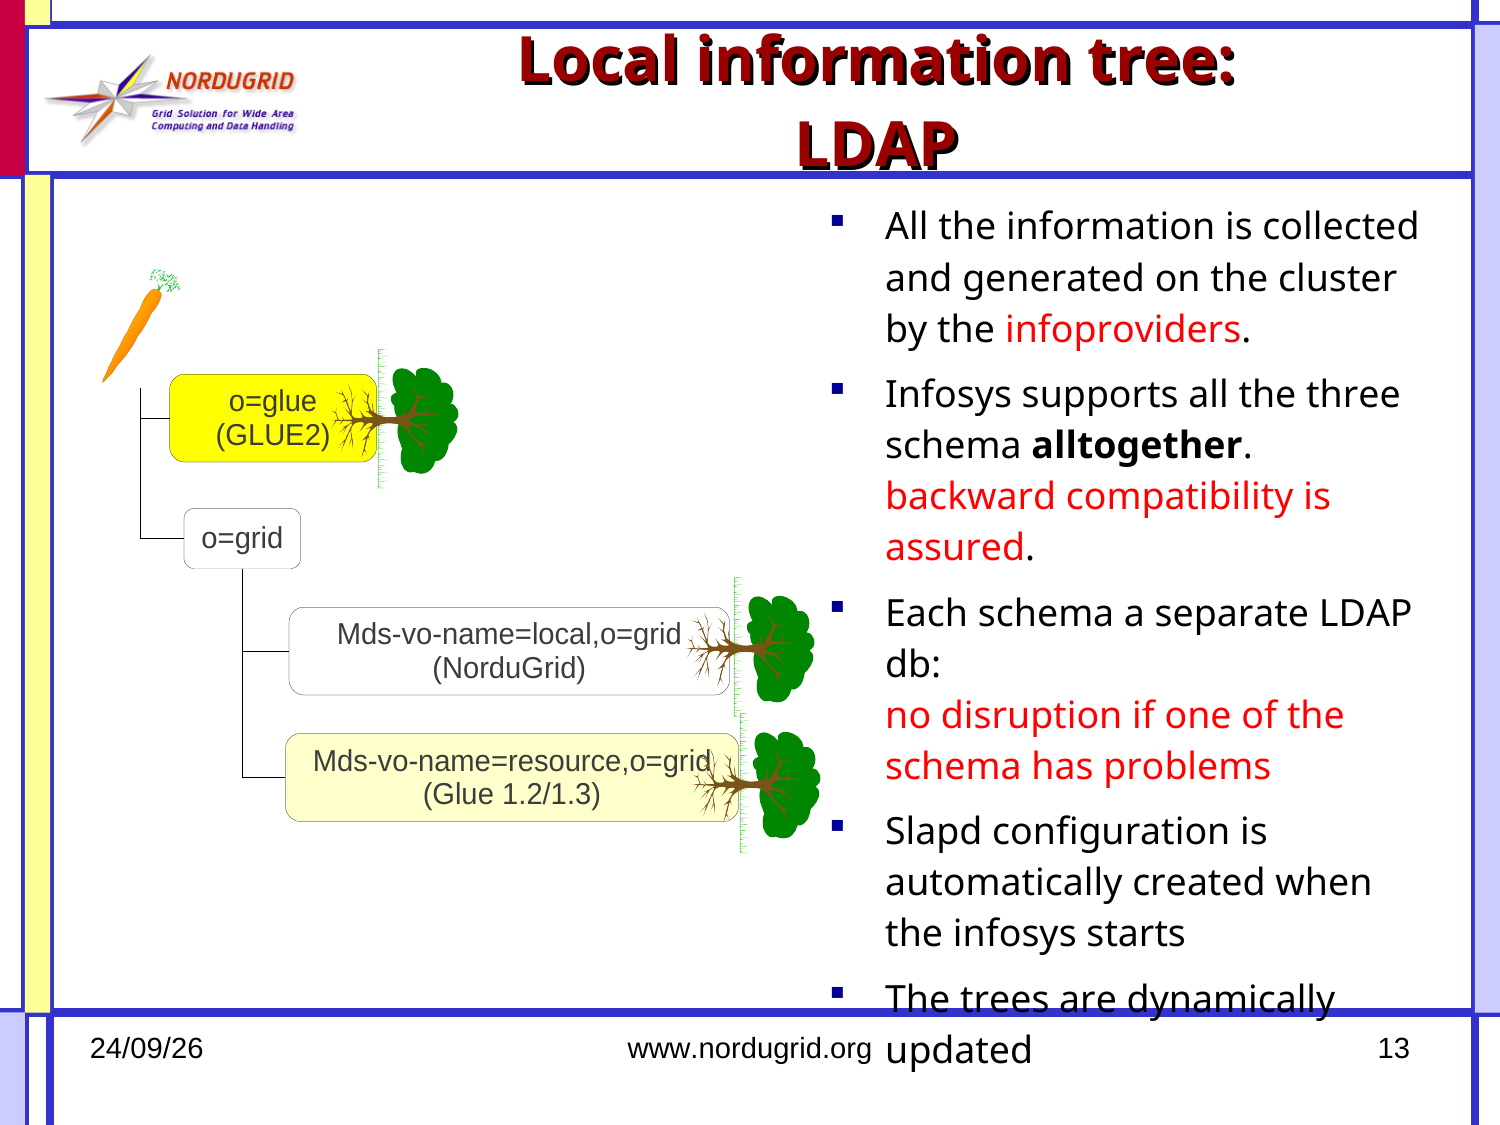

# Local information tree: LDAP
All the information is collected and generated on the cluster by the infoproviders.
Infosys supports all the three schema alltogether.
backward compatibility is assured.
Each schema a separate LDAP db:
no disruption if one of the schema has problems
Slapd configuration is automatically created when the infosys starts
The trees are dynamically updated
www.nordugrid.org
13